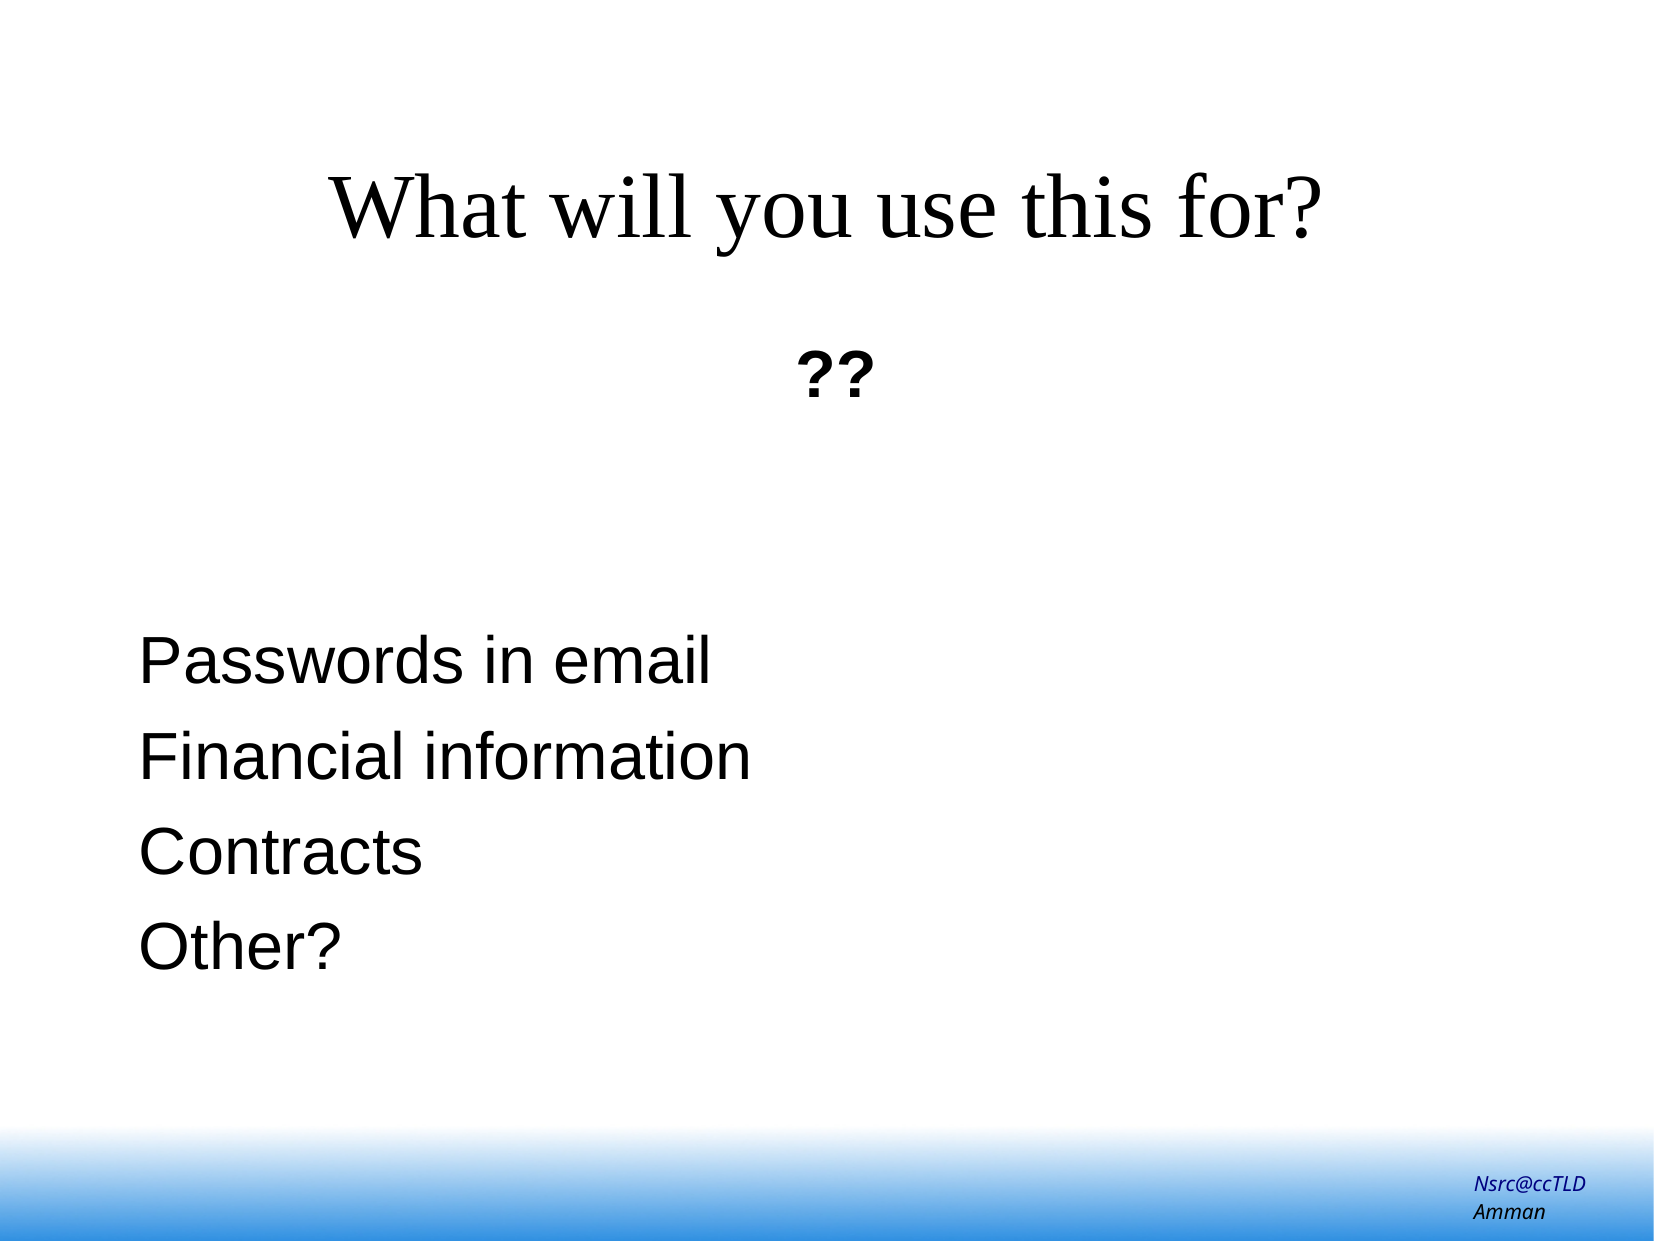

# What will you use this for?
??
Passwords in email
Financial information
Contracts
Other?